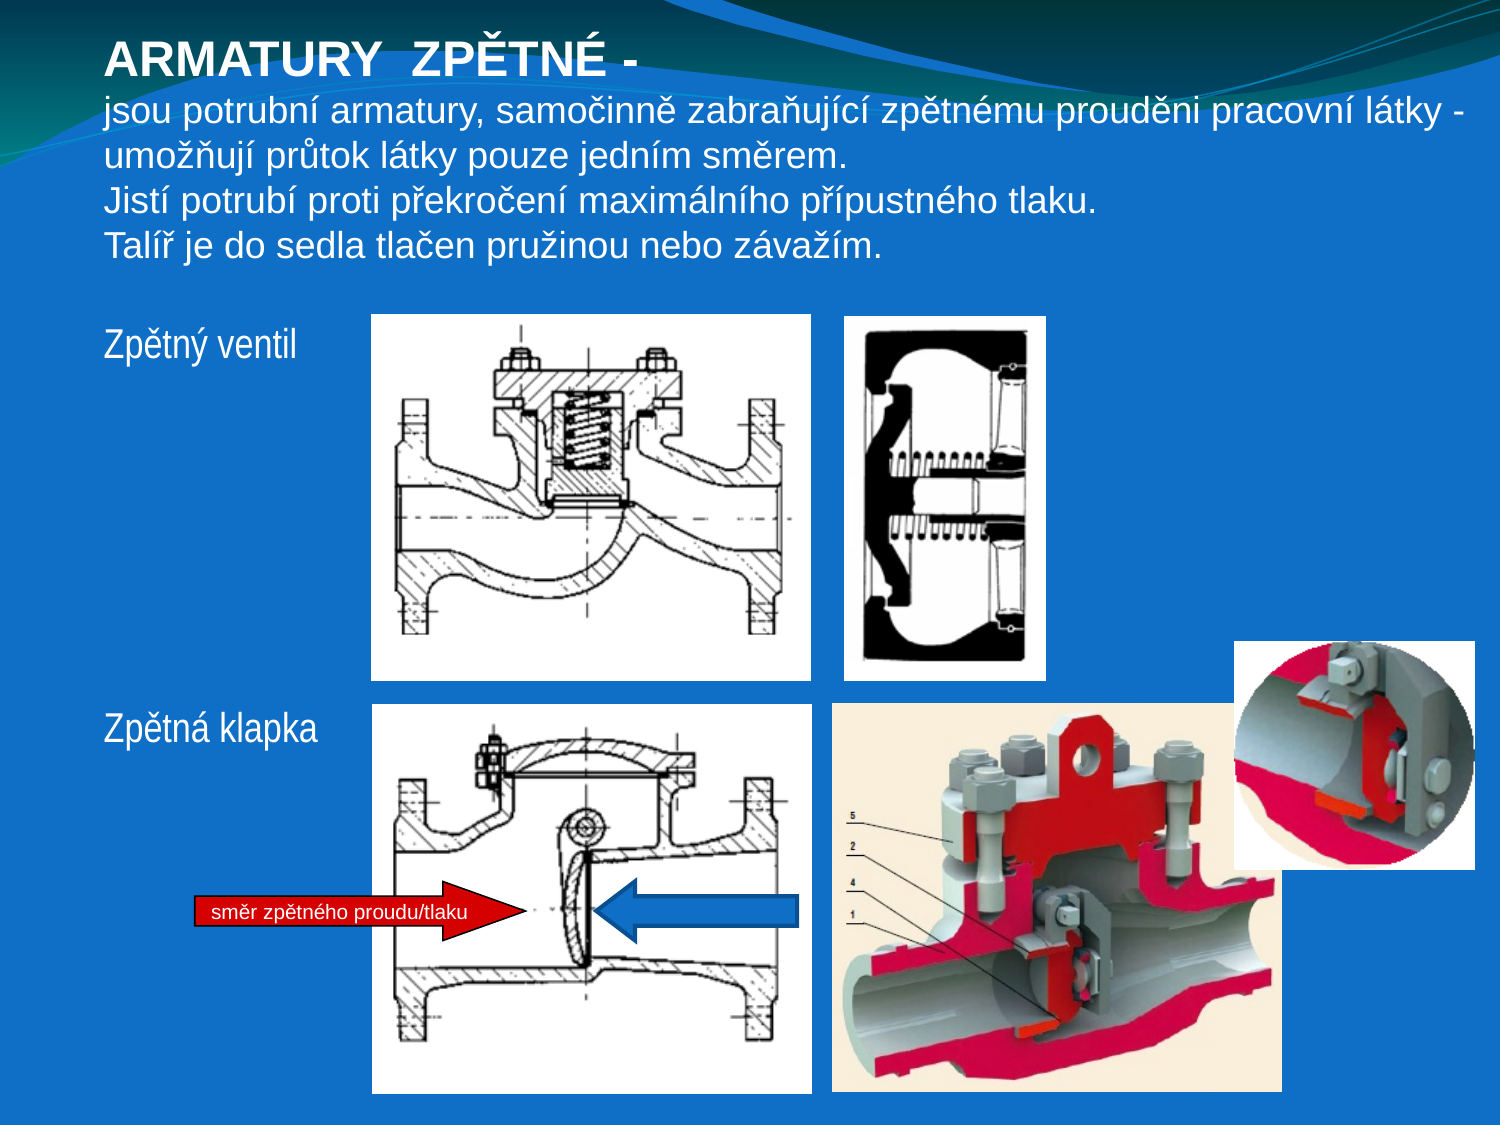

ARMATURY ZPĚTNÉ -
jsou potrubní armatury, samočinně zabraňující zpětnému prouděni pracovní látky - umožňují průtok látky pouze jedním směrem.
Jistí potrubí proti překročení maximálního přípustného tlaku.
Talíř je do sedla tlačen pružinou nebo závažím.
Zpětný ventil
Zpětná klapka
směr zpětného proudu/tlaku